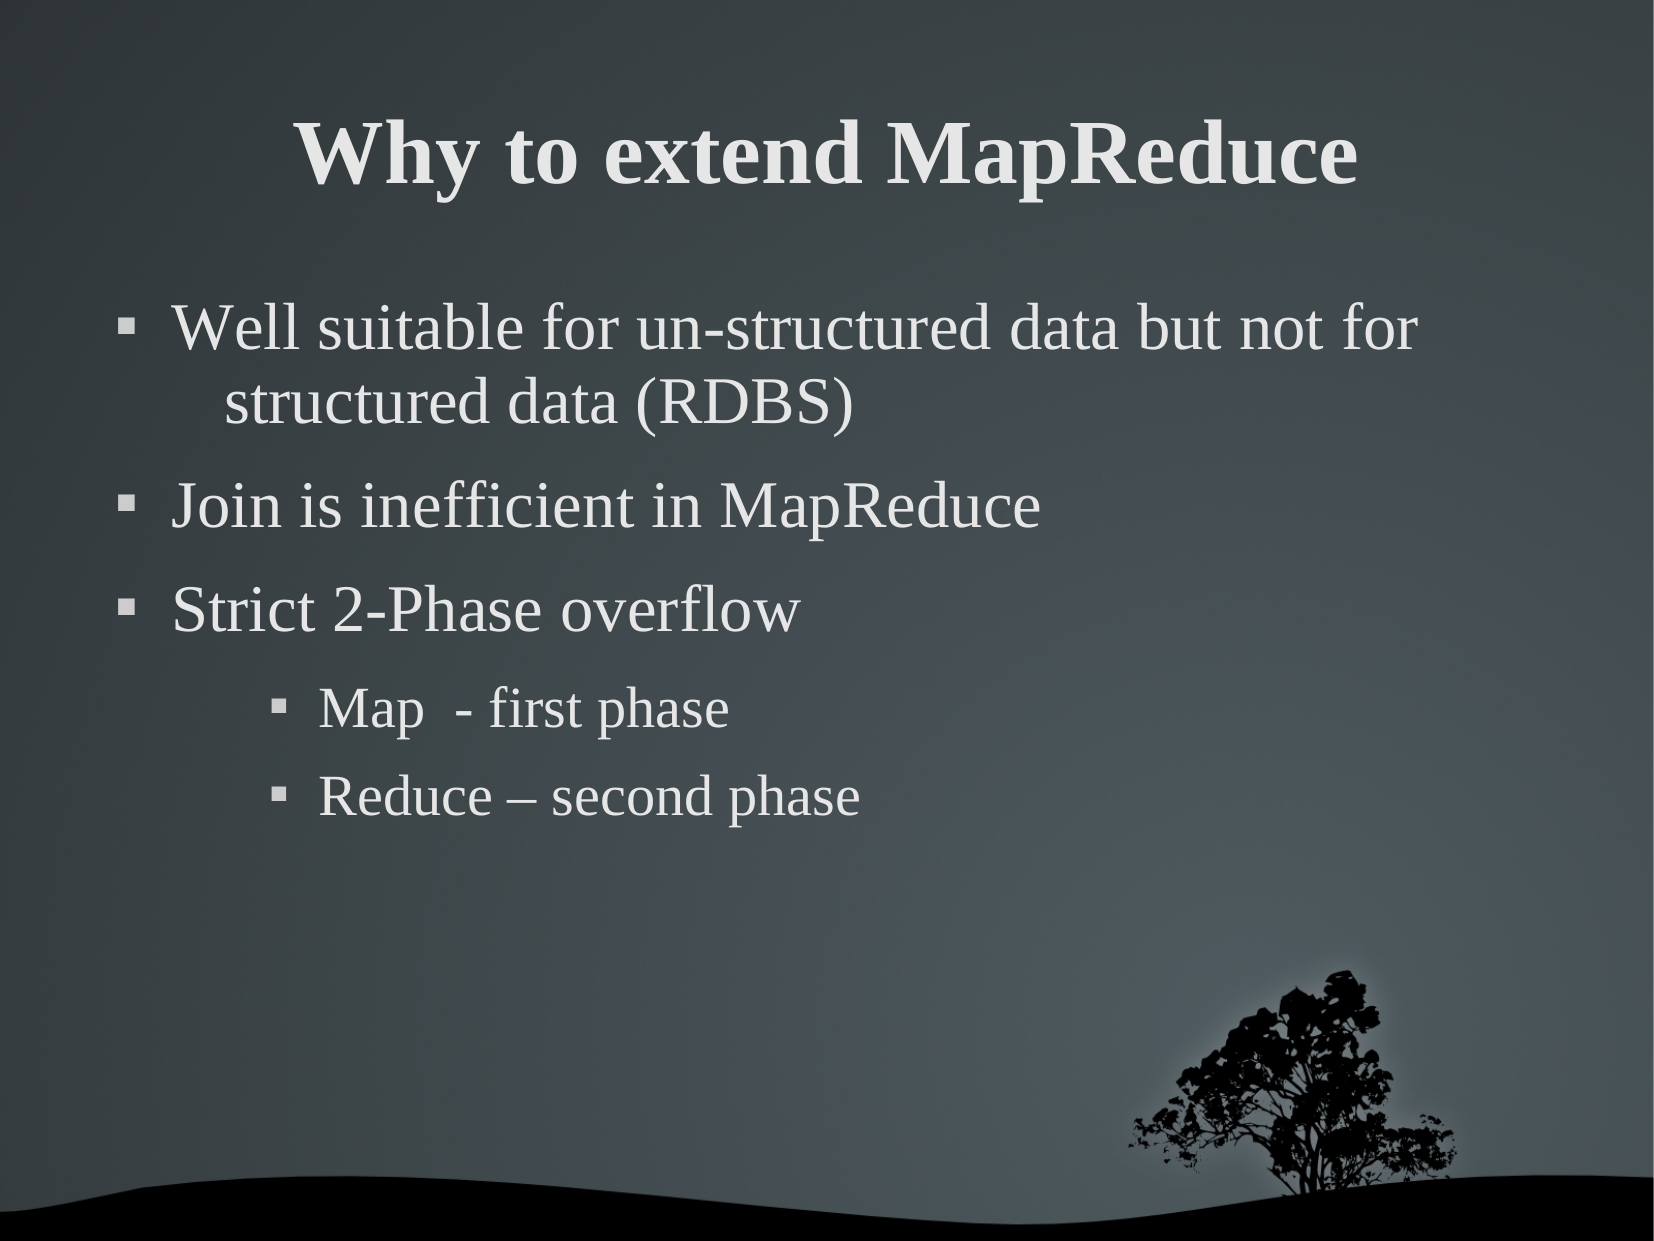

# Why to extend MapReduce
Well suitable for un-structured data but not for structured data (RDBS)
Join is inefficient in MapReduce
Strict 2-Phase overflow
Map - first phase
Reduce – second phase